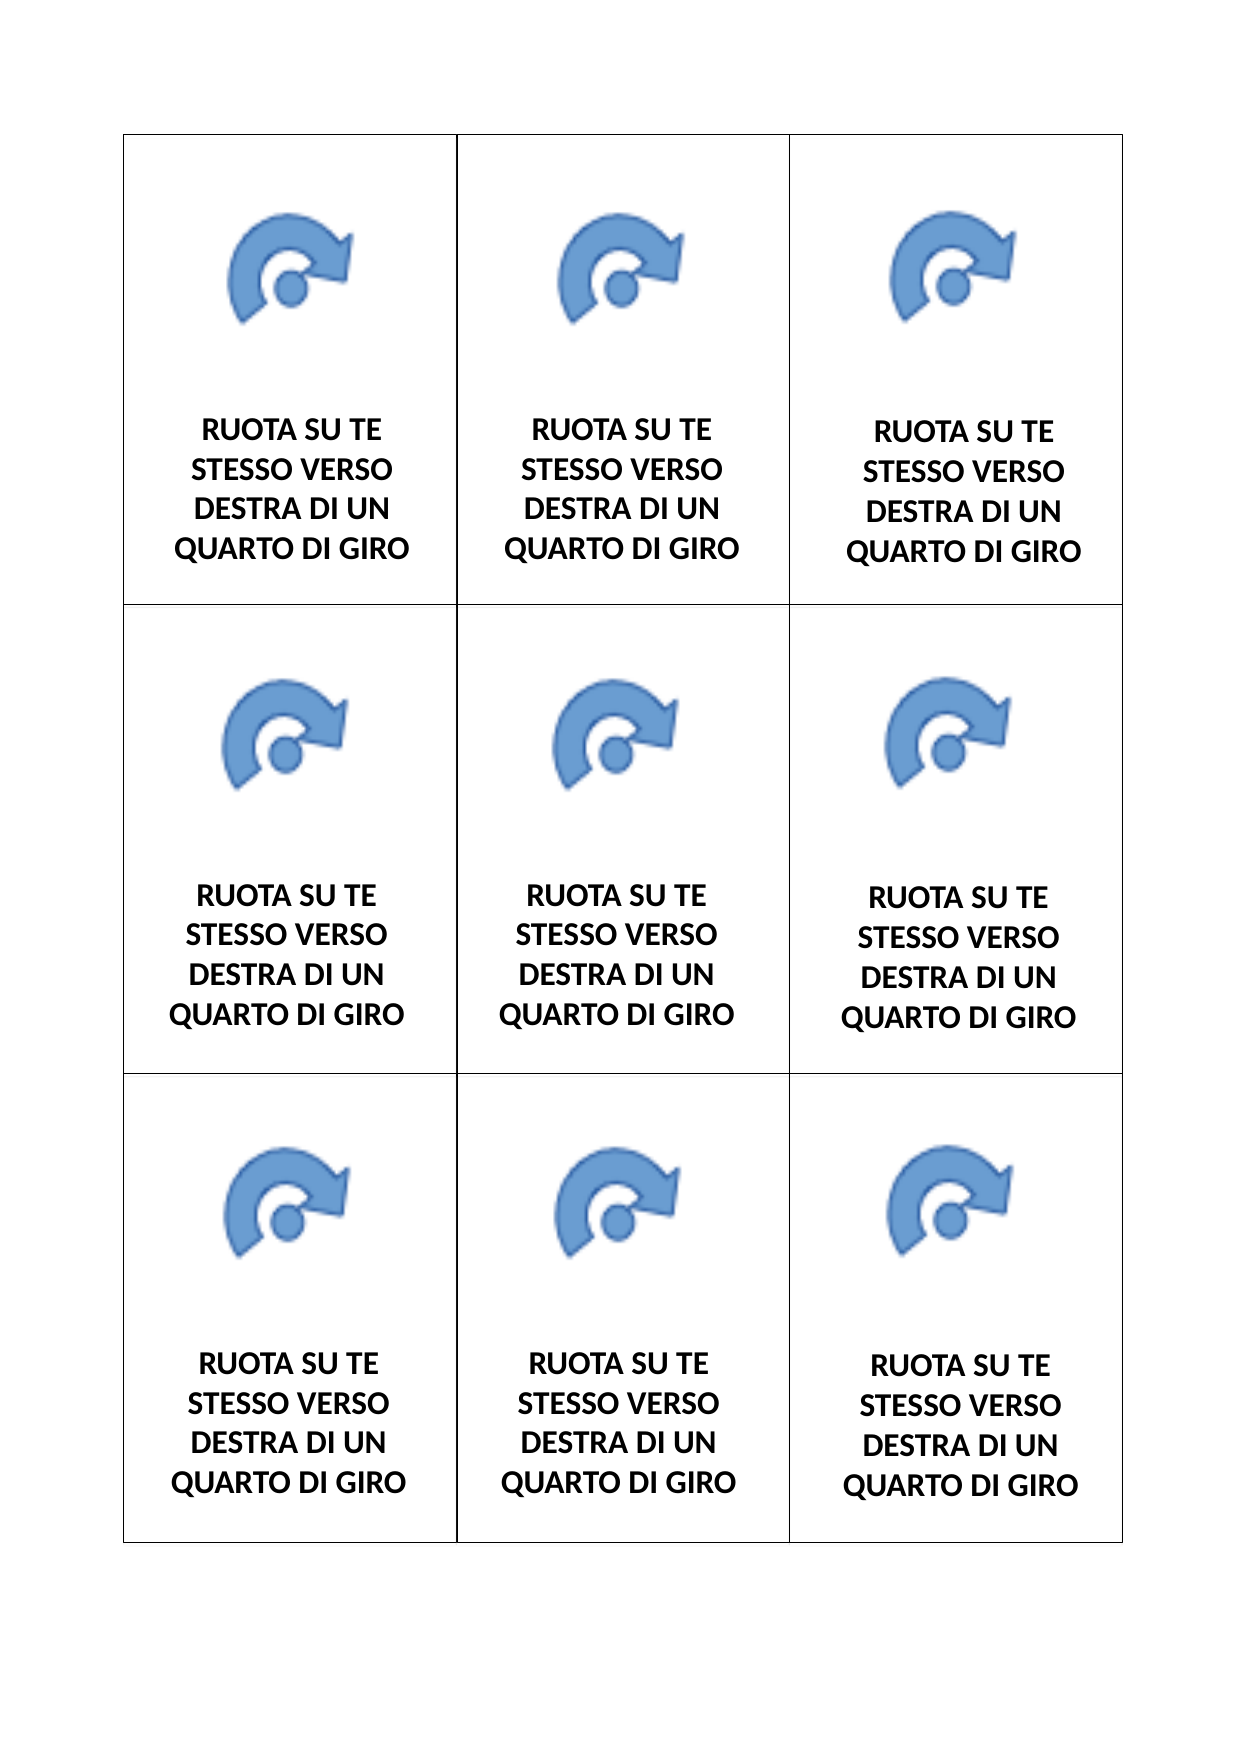

RUOTA SU TE STESSO VERSO DESTRA DI UN QUARTO DI GIRO
RUOTA SU TE STESSO VERSO DESTRA DI UN QUARTO DI GIRO
RUOTA SU TE STESSO VERSO DESTRA DI UN QUARTO DI GIRO
RUOTA SU TE STESSO VERSO DESTRA DI UN QUARTO DI GIRO
RUOTA SU TE STESSO VERSO DESTRA DI UN QUARTO DI GIRO
RUOTA SU TE STESSO VERSO DESTRA DI UN QUARTO DI GIRO
RUOTA SU TE STESSO VERSO DESTRA DI UN QUARTO DI GIRO
RUOTA SU TE STESSO VERSO DESTRA DI UN QUARTO DI GIRO
RUOTA SU TE STESSO VERSO DESTRA DI UN QUARTO DI GIRO